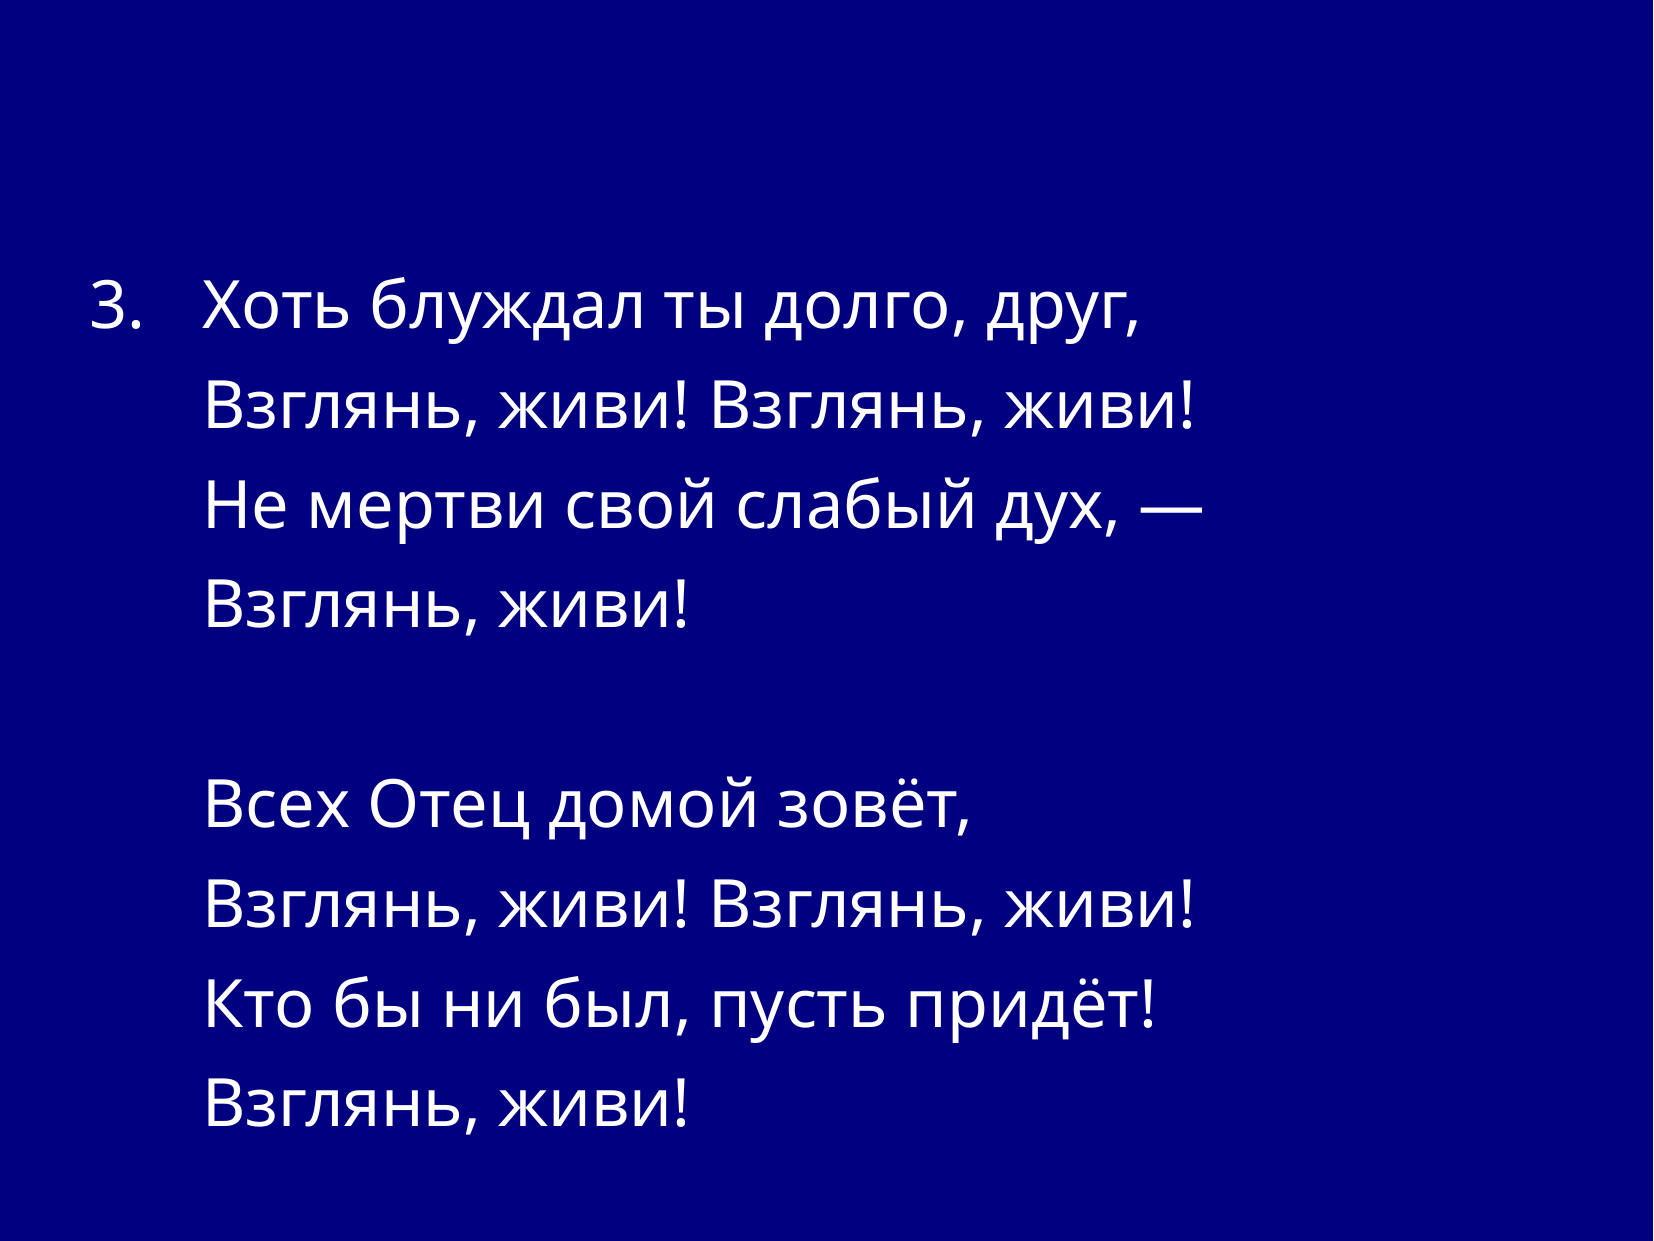

3.	Хоть блуждал ты долго, друг,
	Взглянь, живи! Взглянь, живи!
	Не мертви свой слабый дух, —
	Взглянь, живи!
	Всех Отец домой зовёт,
	Взглянь, живи! Взглянь, живи!
	Кто бы ни был, пусть придёт!
	Взглянь, живи!